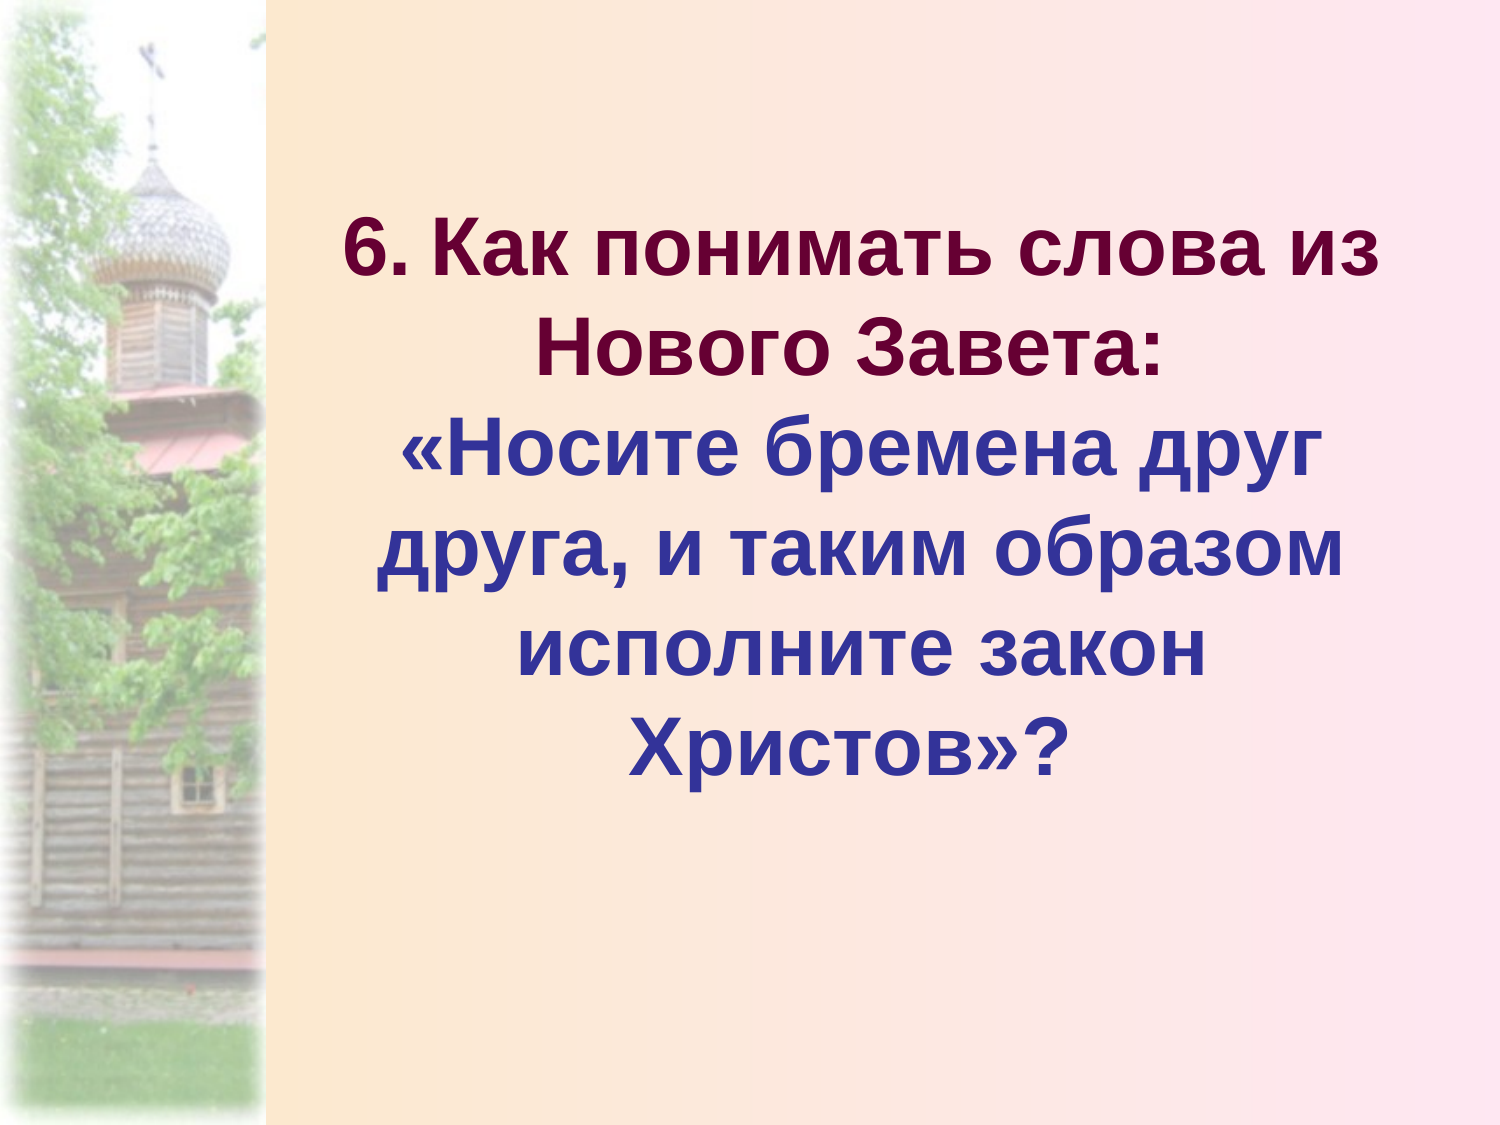

6. Как понимать слова из Нового Завета:
«Носите бремена друг друга, и таким образом исполните закон Христов»?